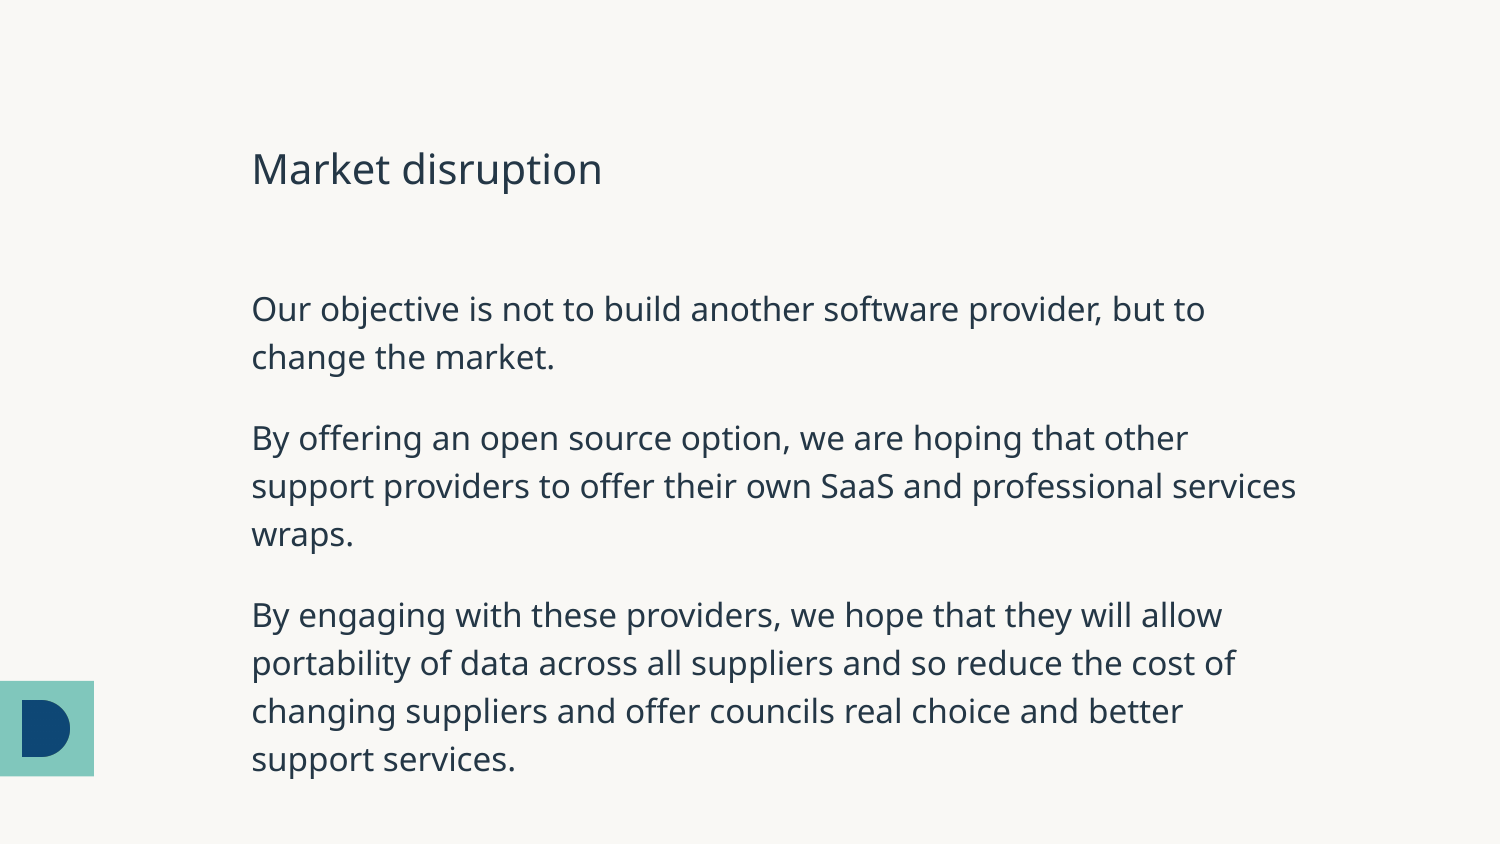

# Market disruption
Our objective is not to build another software provider, but to change the market.
By offering an open source option, we are hoping that other support providers to offer their own SaaS and professional services wraps.
By engaging with these providers, we hope that they will allow portability of data across all suppliers and so reduce the cost of changing suppliers and offer councils real choice and better support services.